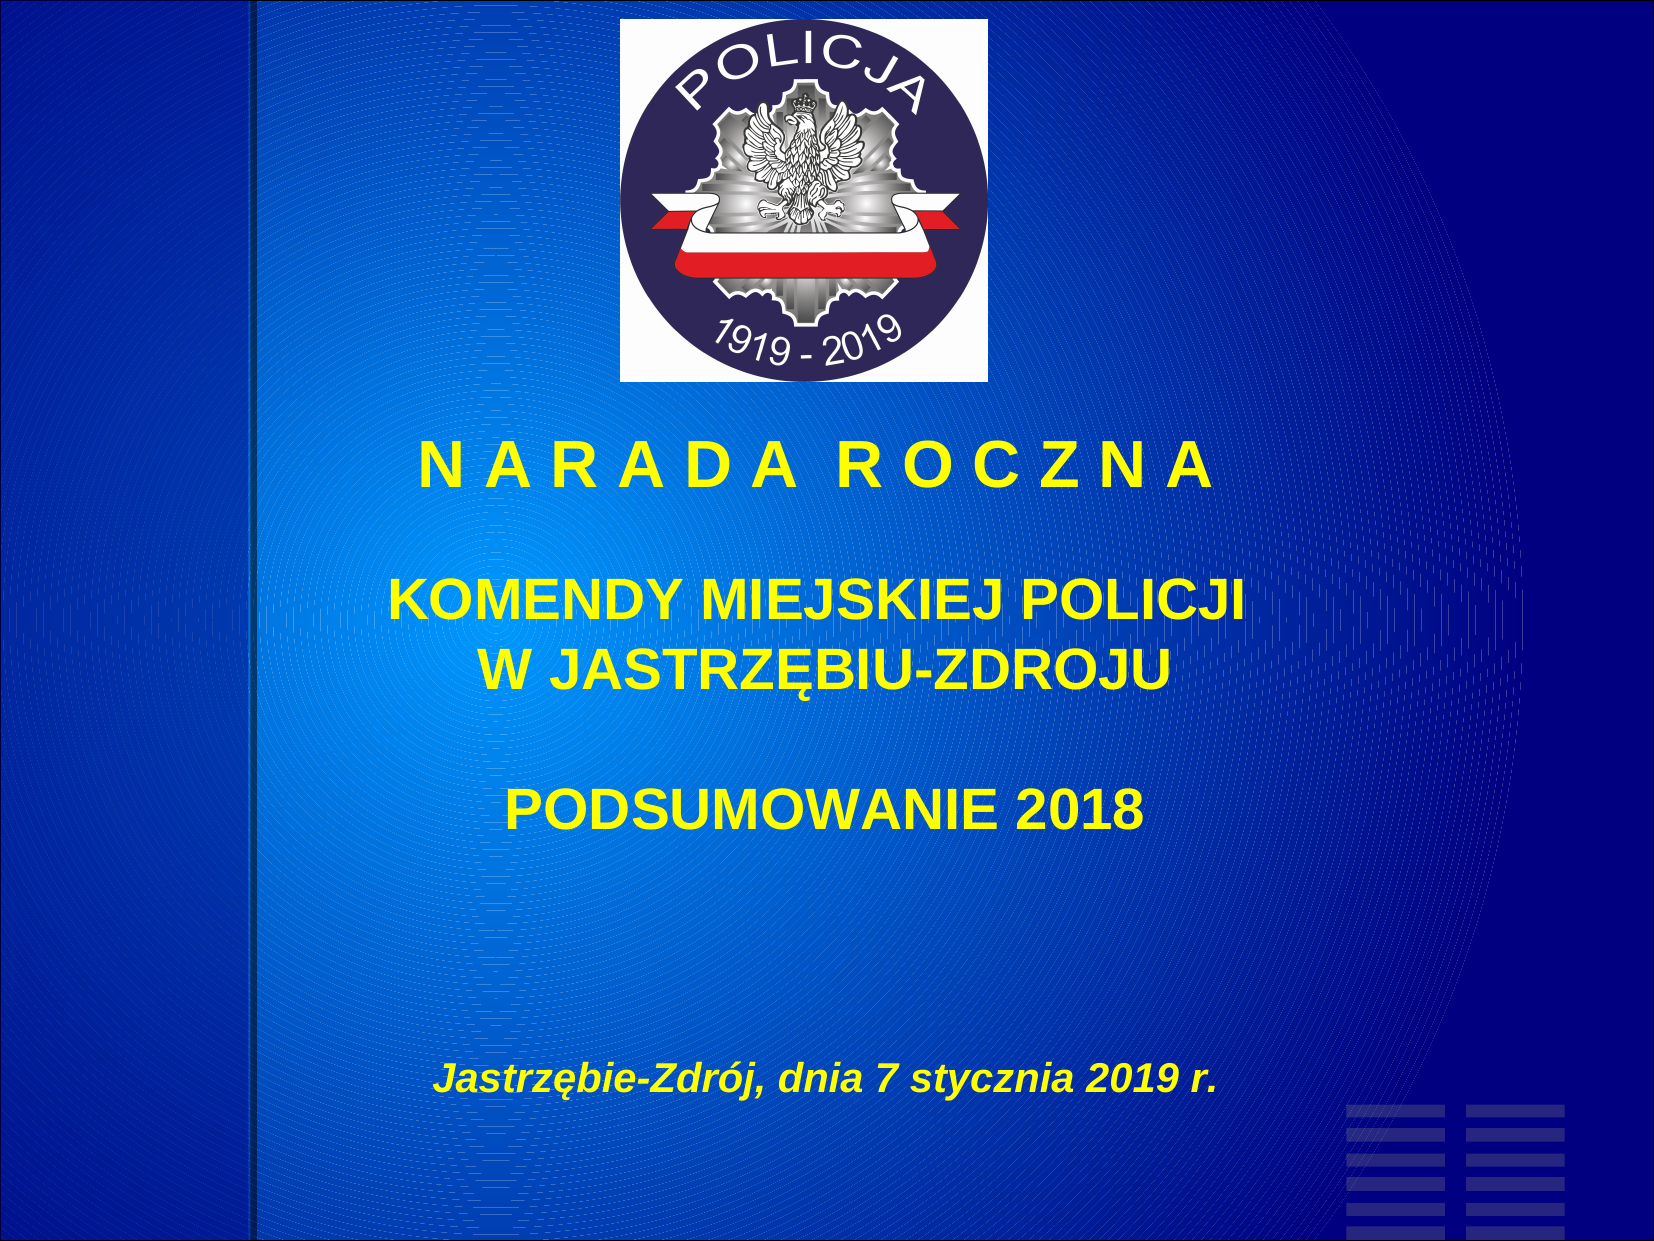

N A R A D A R O C Z N A
KOMENDY MIEJSKIEJ POLICJI
W JASTRZĘBIU-ZDROJU
PODSUMOWANIE 2018
Jastrzębie-Zdrój, dnia 7 stycznia 2019 r.